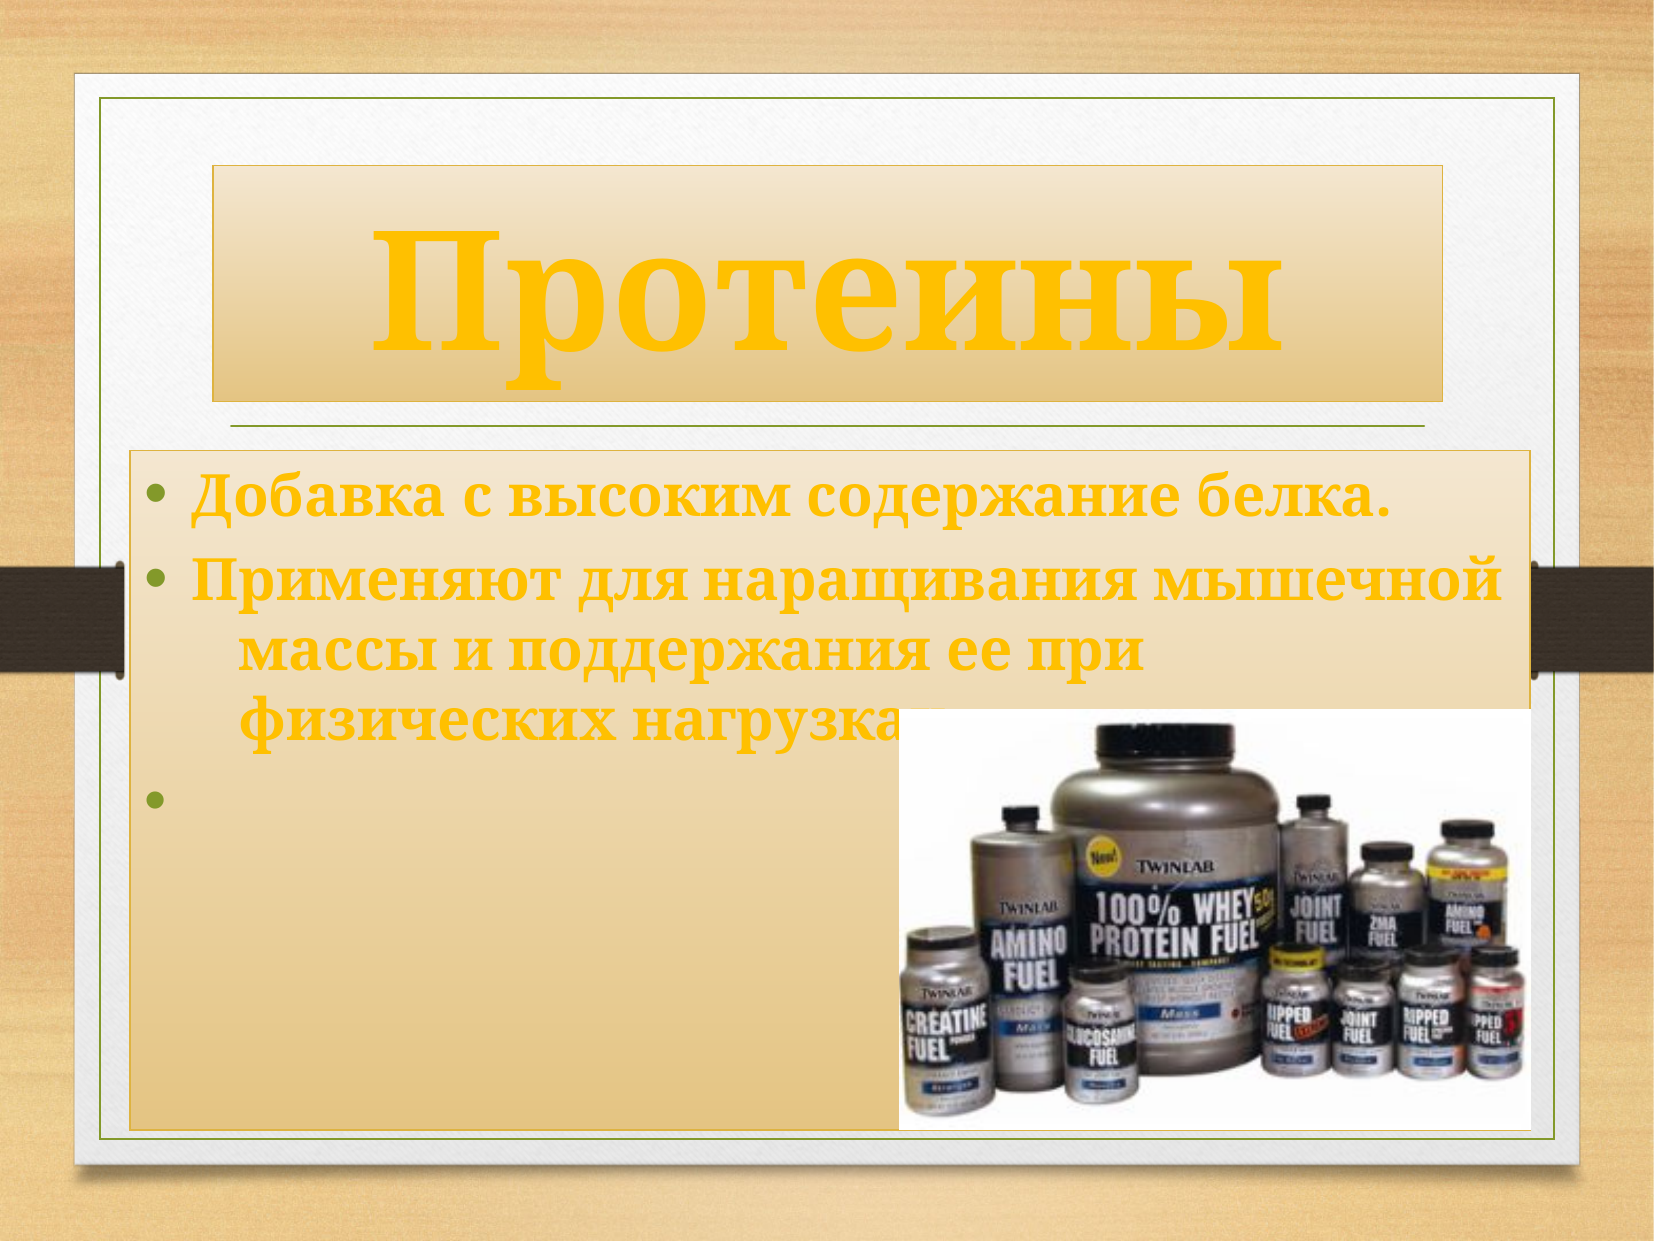

# Протеины
Добавка с высоким содержание белка.
Применяют для наращивания мышечной массы и поддержания ее при физических нагрузках.